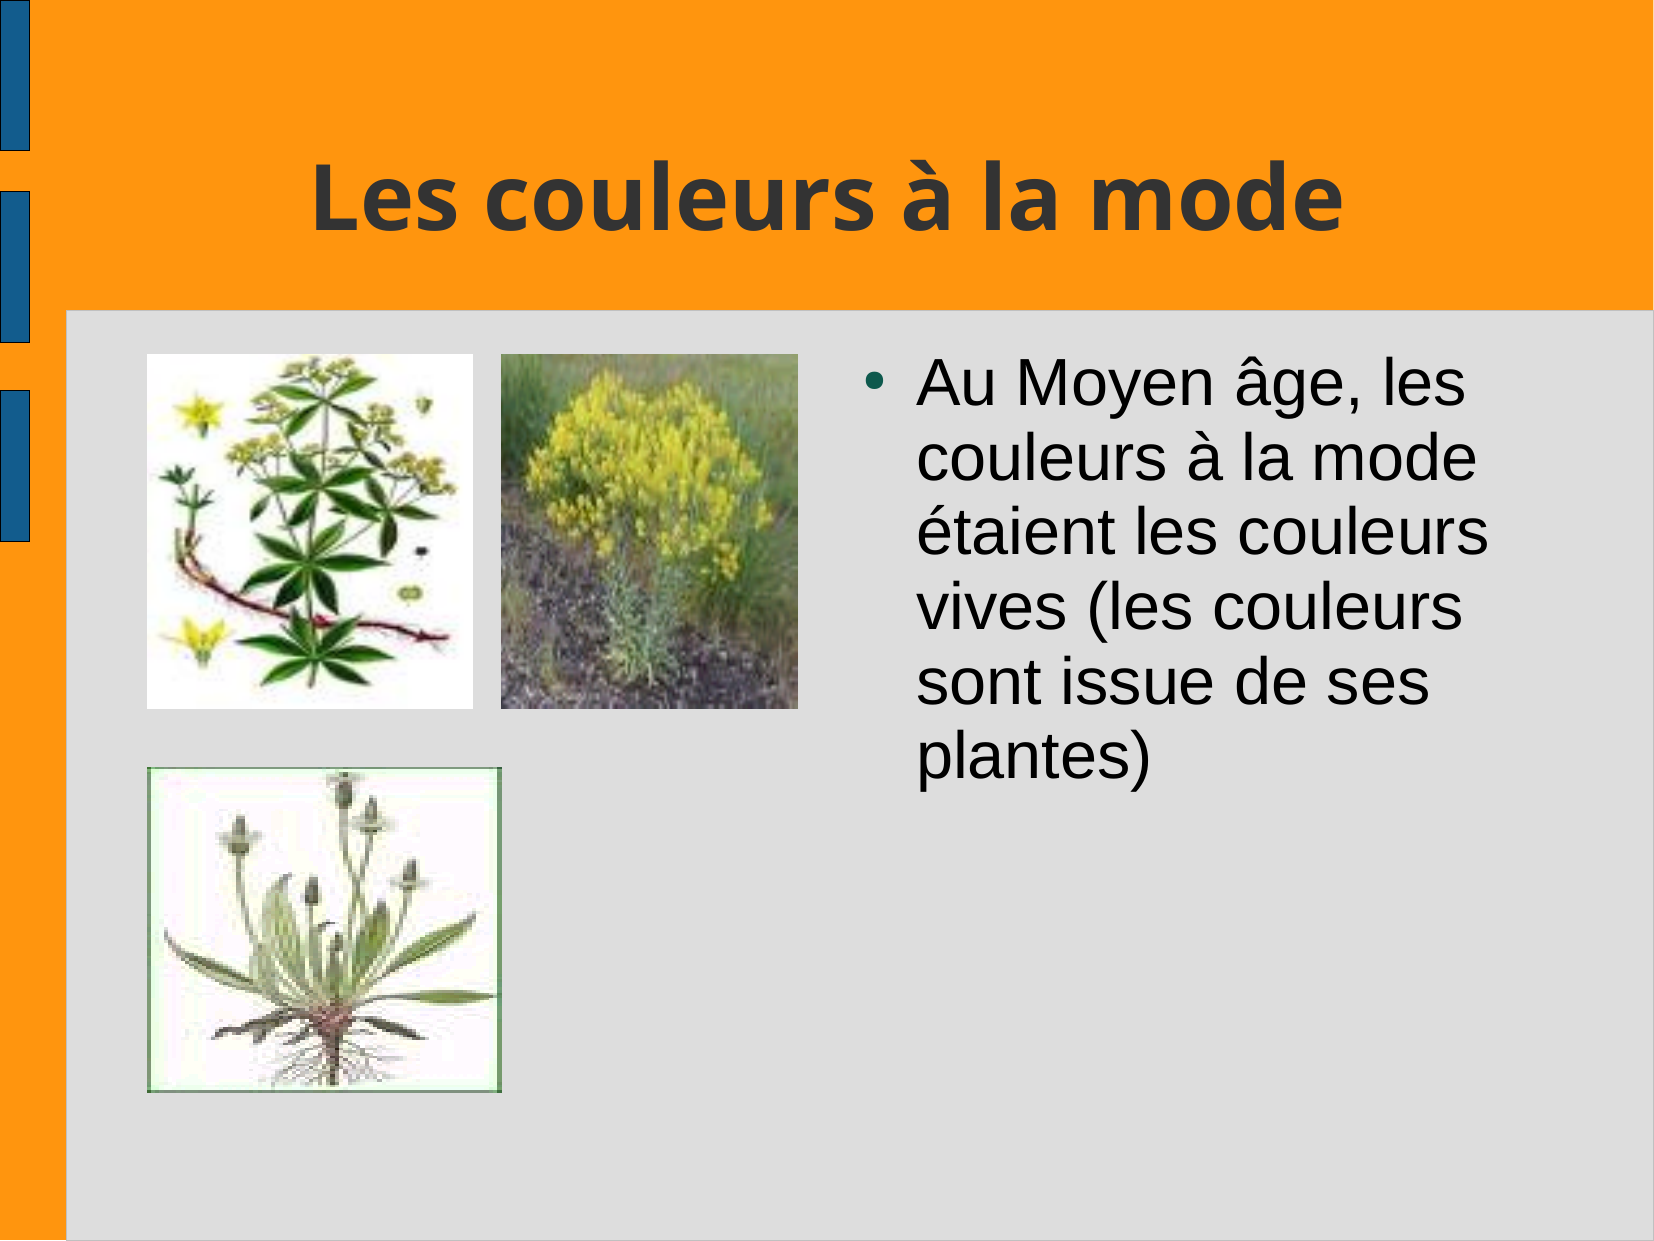

# Les couleurs à la mode
Au Moyen âge, les couleurs à la mode étaient les couleurs vives (les couleurs sont issue de ses plantes)